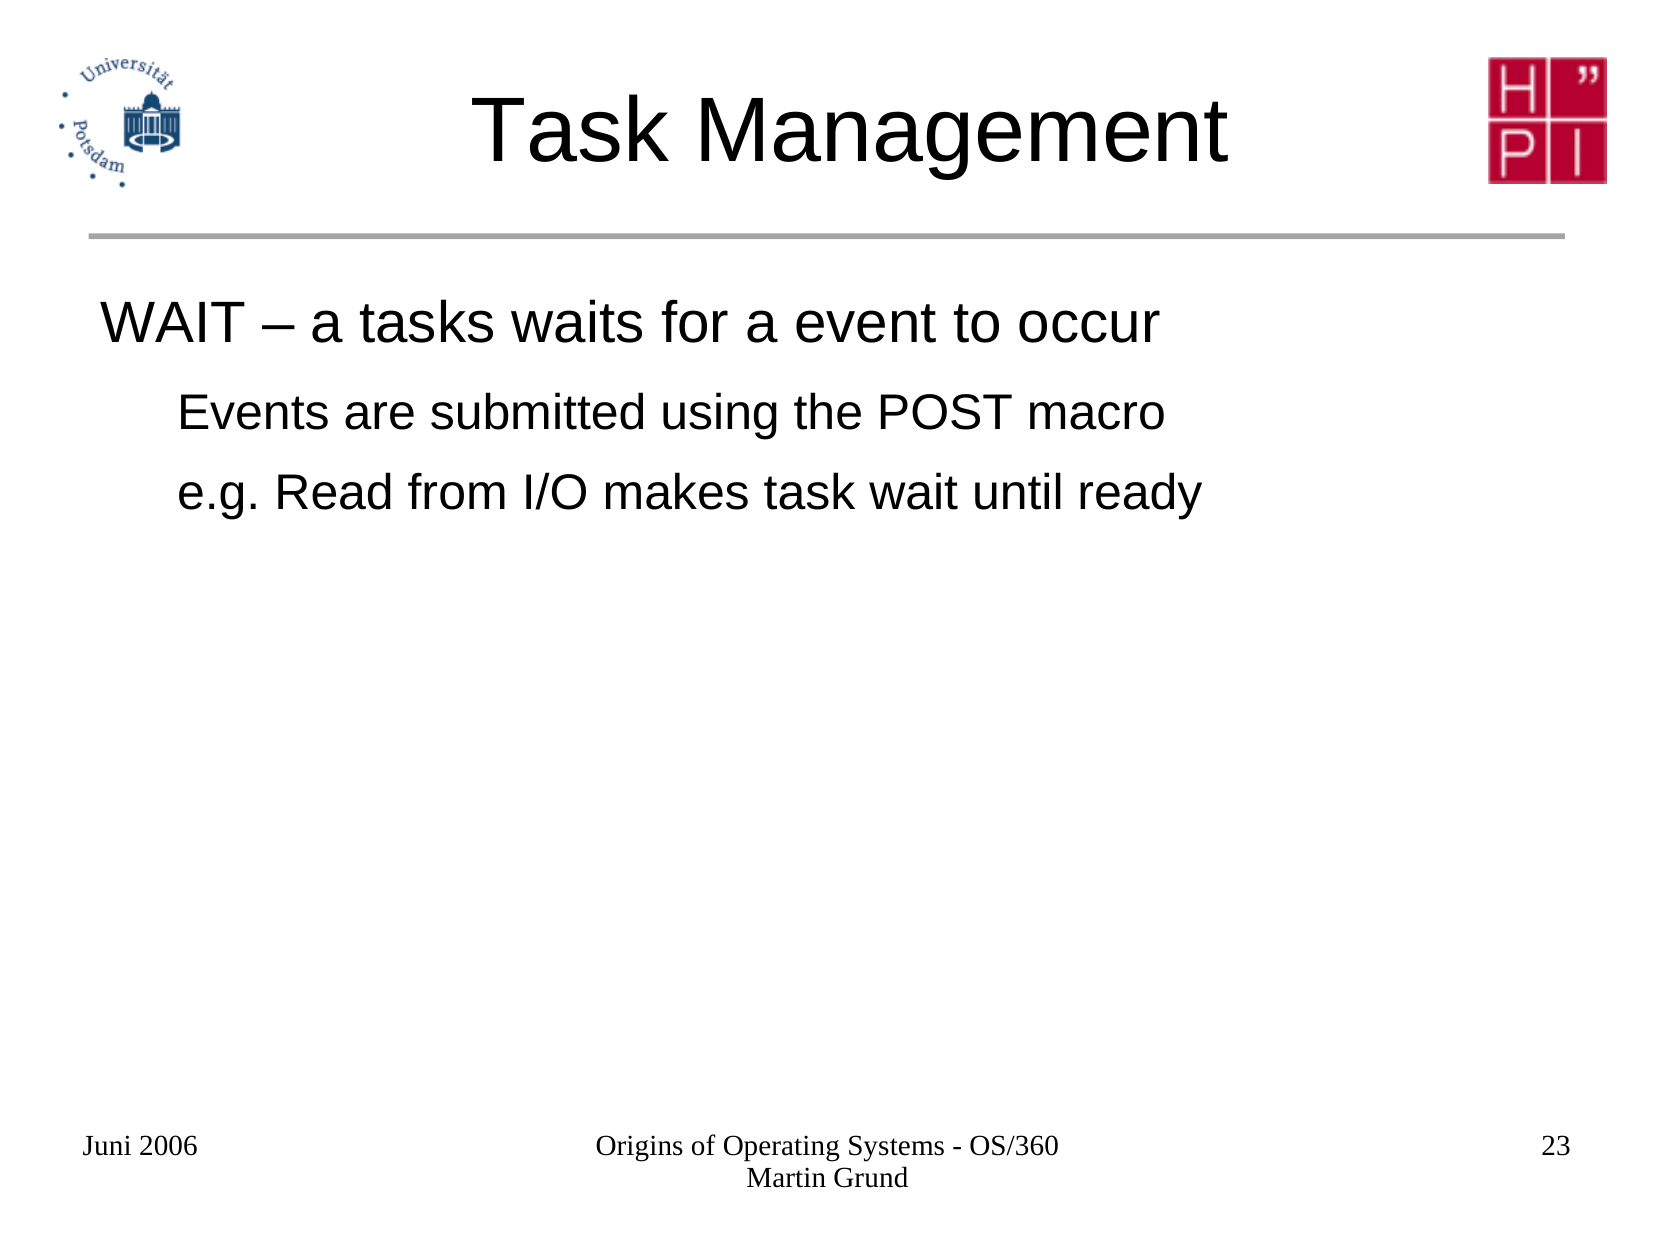

# Task Management
WAIT – a tasks waits for a event to occur
Events are submitted using the POST macro
e.g. Read from I/O makes task wait until ready
Juni 2006
Origins of Operating Systems - OS/360
23